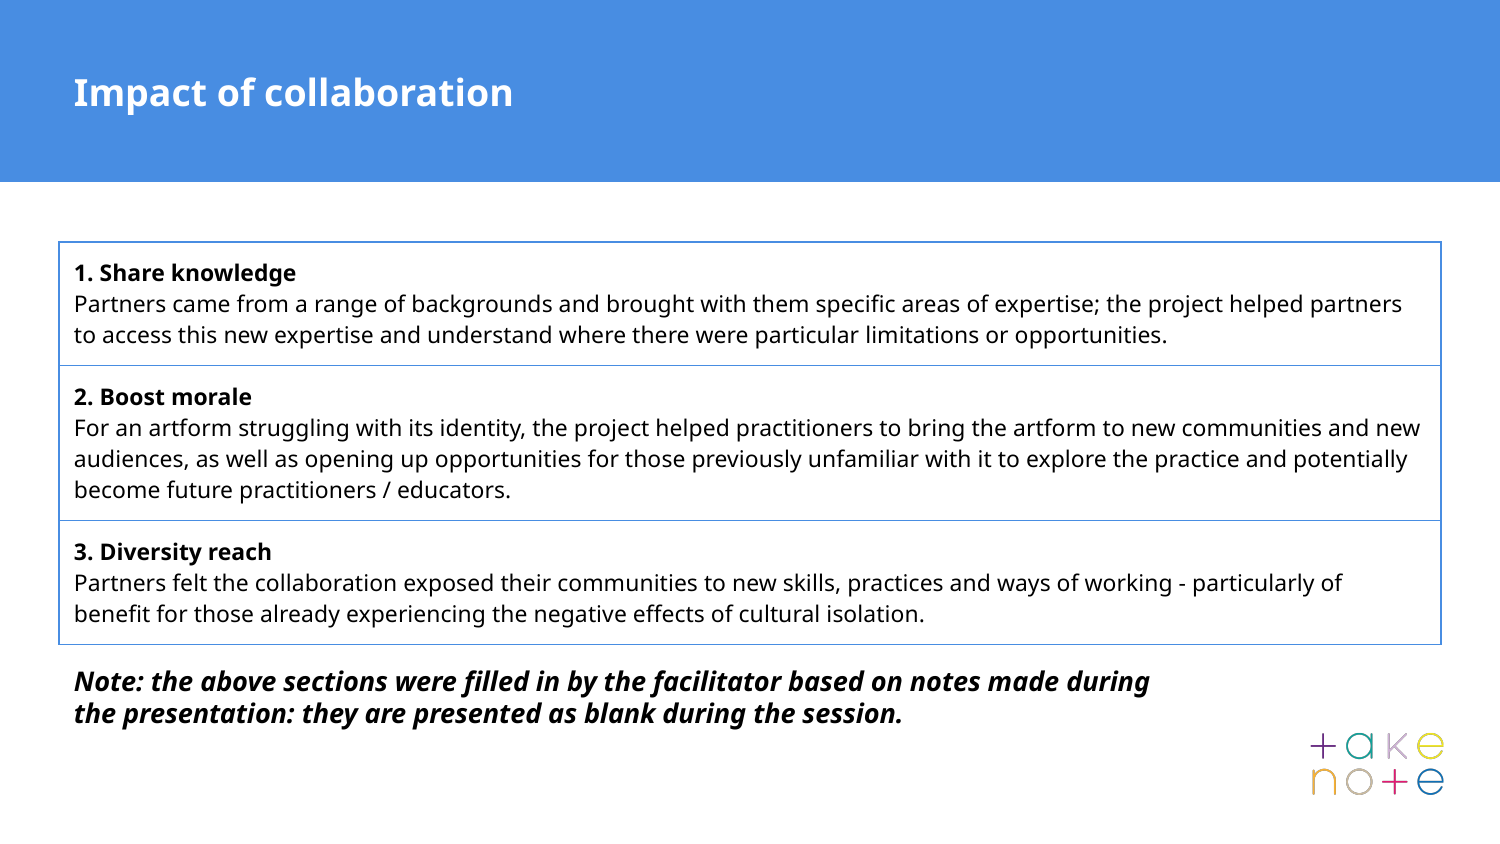

Impact of collaboration
| 1. Share knowledge Partners came from a range of backgrounds and brought with them specific areas of expertise; the project helped partners to access this new expertise and understand where there were particular limitations or opportunities. |
| --- |
| 2. Boost morale For an artform struggling with its identity, the project helped practitioners to bring the artform to new communities and new audiences, as well as opening up opportunities for those previously unfamiliar with it to explore the practice and potentially become future practitioners / educators. |
| 3. Diversity reach Partners felt the collaboration exposed their communities to new skills, practices and ways of working - particularly of benefit for those already experiencing the negative effects of cultural isolation. |
Note: the above sections were filled in by the facilitator based on notes made during the presentation: they are presented as blank during the session.